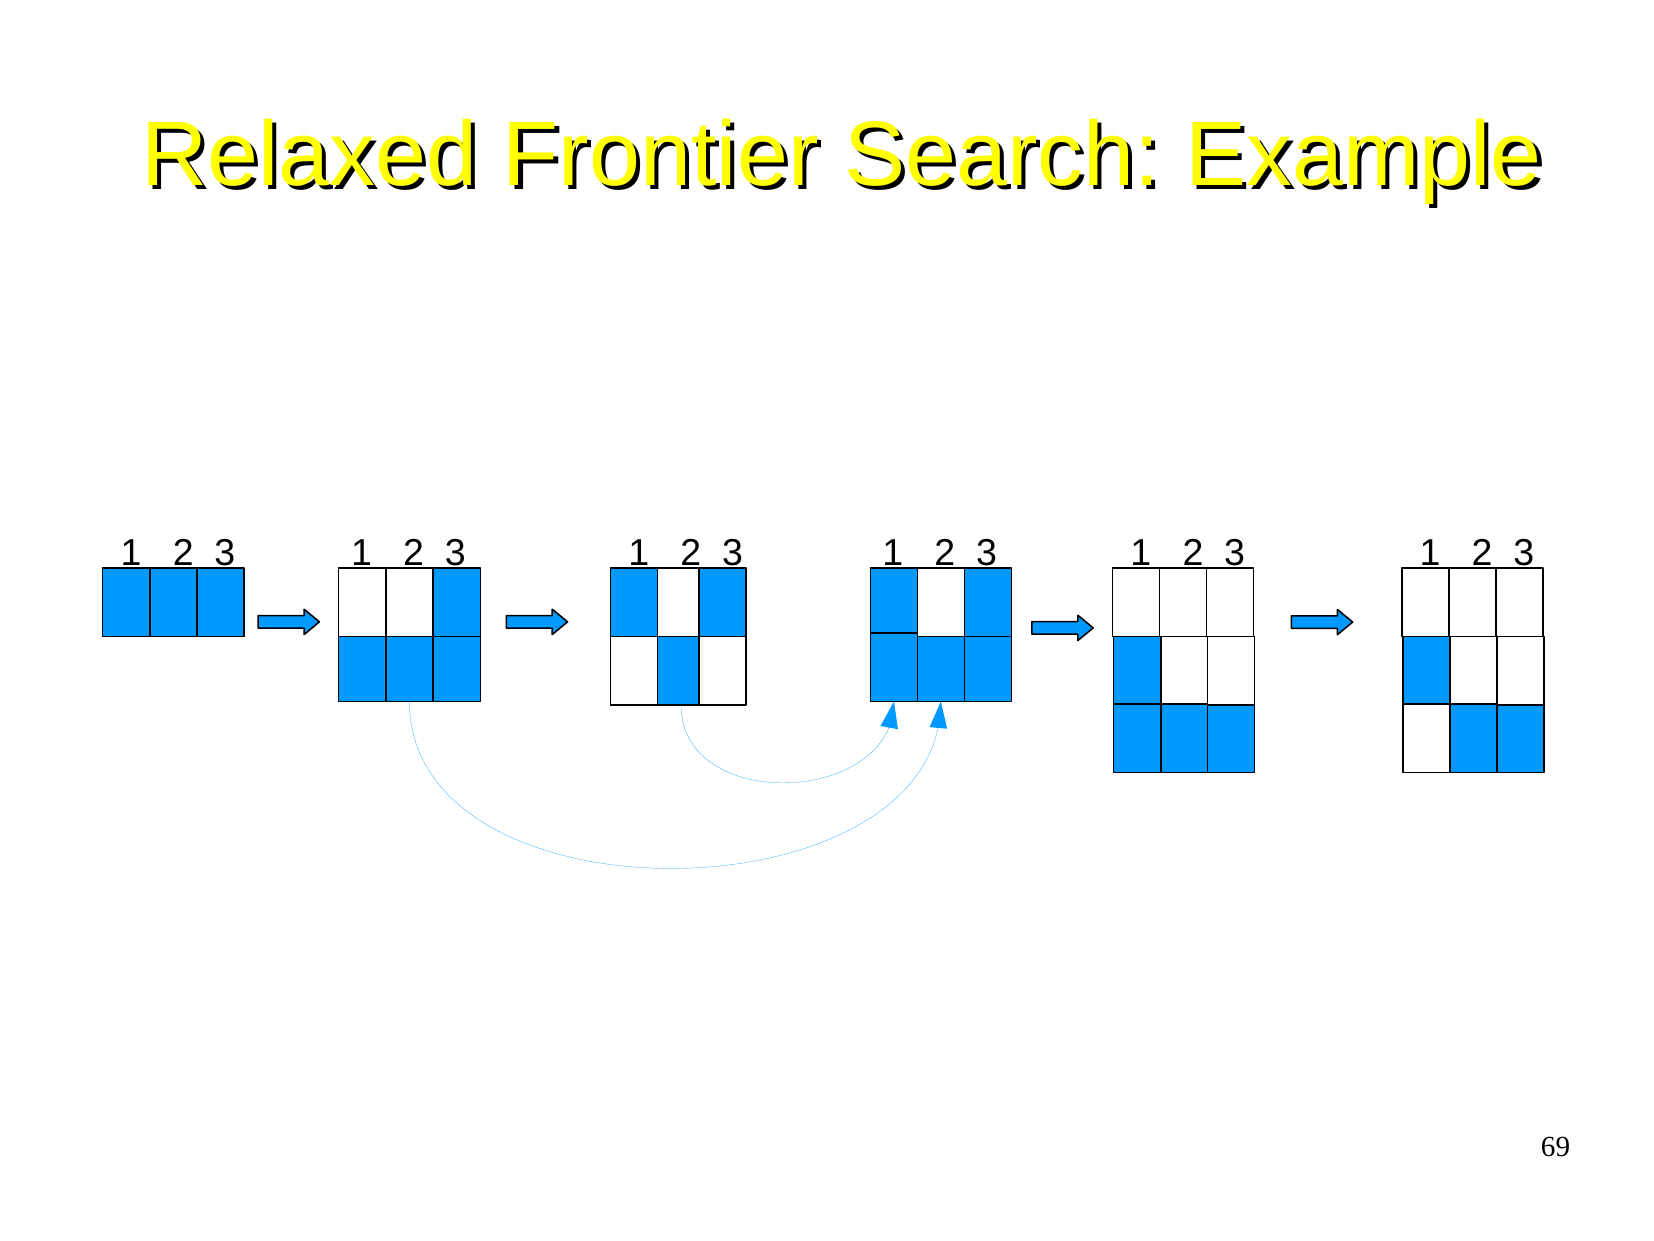

# Relaxed Frontier Search: Example
1 2 3
1 2 3
1 2 3
1 2 3
1 2 3
1 2 3
69